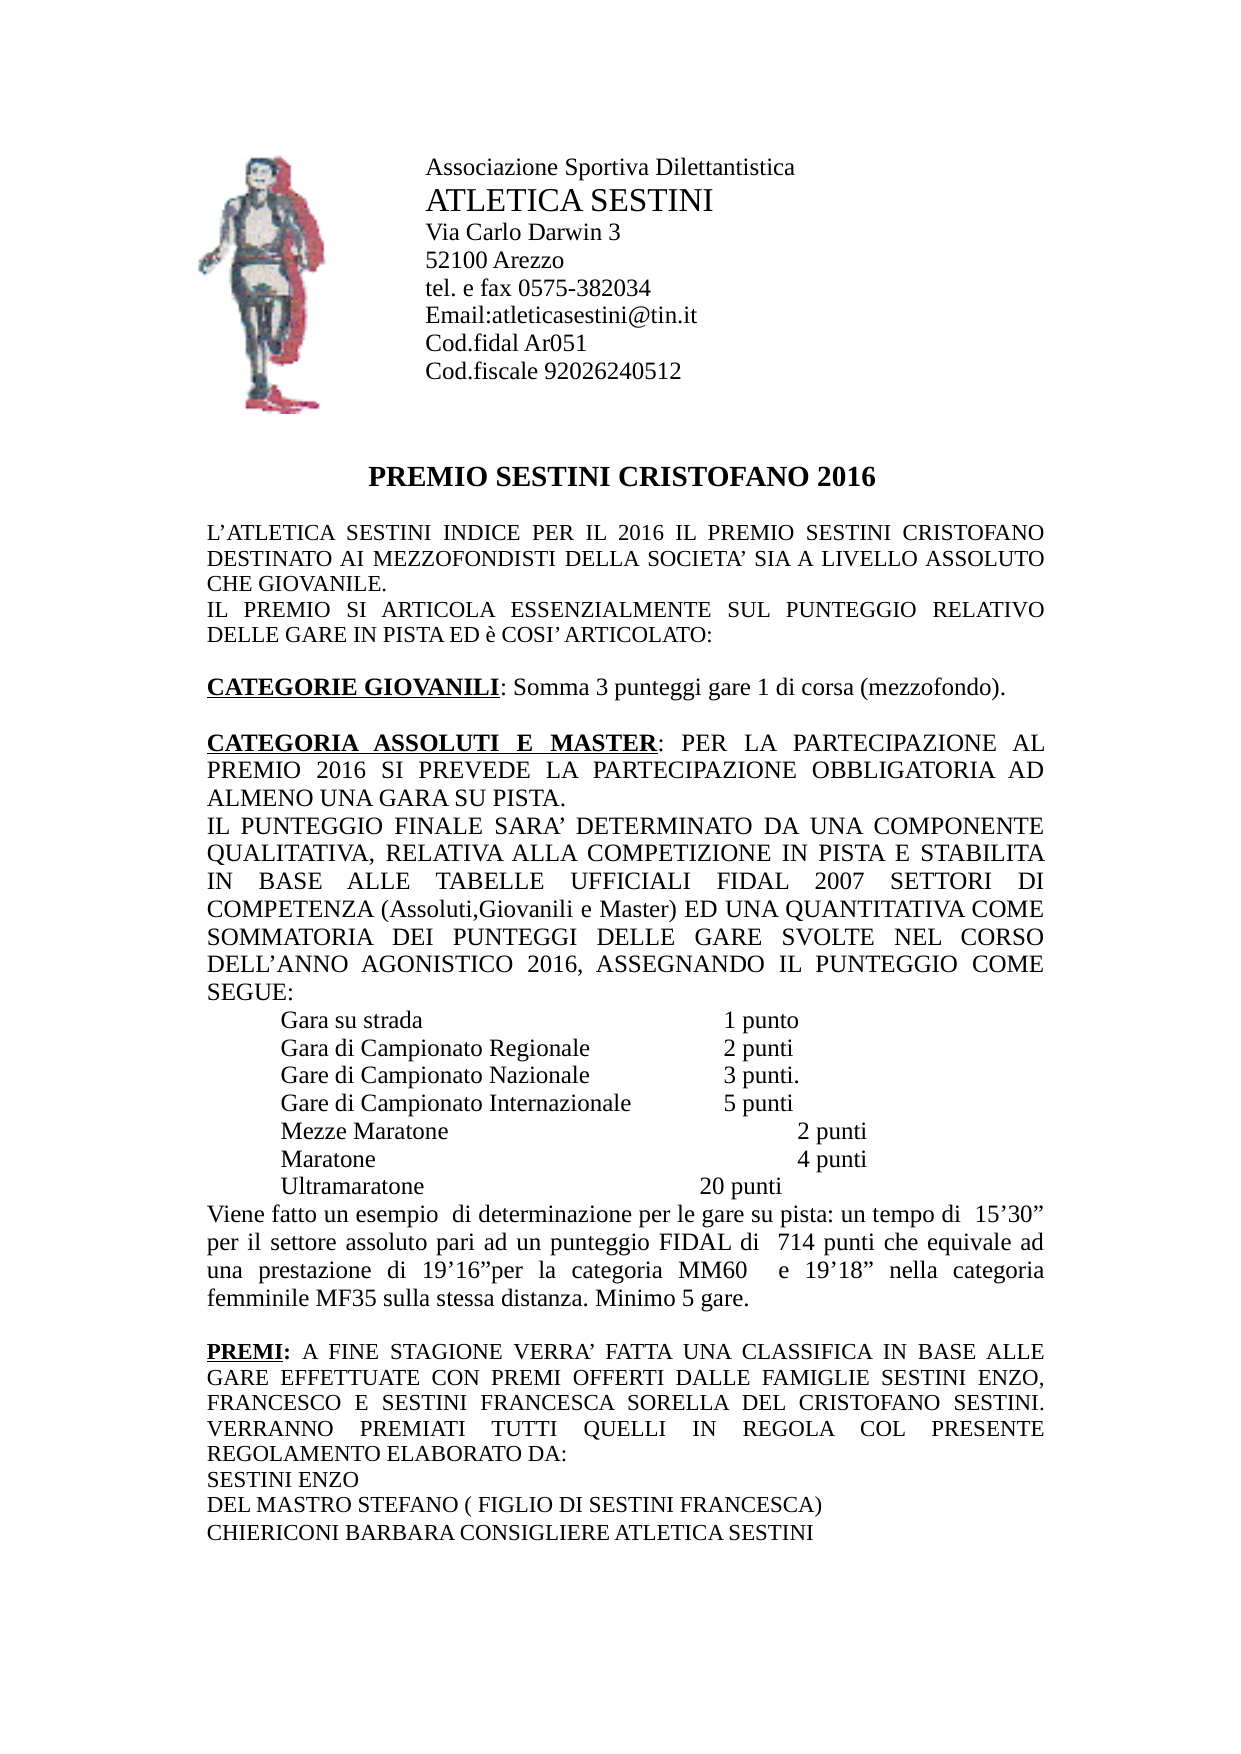

Associazione Sportiva Dilettantistica
ATLETICA SESTINI
Via Carlo Darwin 3
52100 Arezzo
tel. e fax 0575-382034
Email:atleticasestini@tin.it
Cod.fidal Ar051
Cod.fiscale 92026240512
PREMIO SESTINI CRISTOFANO 2016
L’ATLETICA SESTINI INDICE PER IL 2016 IL PREMIO SESTINI CRISTOFANO DESTINATO AI MEZZOFONDISTI DELLA SOCIETA’ SIA A LIVELLO ASSOLUTO CHE GIOVANILE.
IL PREMIO SI ARTICOLA ESSENZIALMENTE SUL PUNTEGGIO RELATIVO DELLE GARE IN PISTA ED è COSI’ ARTICOLATO:
CATEGORIE GIOVANILI: Somma 3 punteggi gare 1 di corsa (mezzofondo).
CATEGORIA ASSOLUTI E MASTER: PER LA PARTECIPAZIONE AL PREMIO 2016 SI PREVEDE LA PARTECIPAZIONE OBBLIGATORIA AD ALMENO UNA GARA SU PISTA.
IL PUNTEGGIO FINALE SARA’ DETERMINATO DA UNA COMPONENTE QUALITATIVA, RELATIVA ALLA COMPETIZIONE IN PISTA E STABILITA IN BASE ALLE TABELLE UFFICIALI FIDAL 2007 SETTORI DI COMPETENZA (Assoluti,Giovanili e Master) ED UNA QUANTITATIVA COME SOMMATORIA DEI PUNTEGGI DELLE GARE SVOLTE NEL CORSO DELL’ANNO AGONISTICO 2016, ASSEGNANDO IL PUNTEGGIO COME SEGUE:
	Gara su strada					1 punto
	Gara di Campionato Regionale		2 punti
	Gare di Campionato Nazionale		3 punti.
	Gare di Campionato Internazionale		5 punti
	Mezze Maratone					2 punti
	Maratone						4 punti
	Ultramaratone				 20 punti
Viene fatto un esempio di determinazione per le gare su pista: un tempo di 15’30” per il settore assoluto pari ad un punteggio FIDAL di 714 punti che equivale ad una prestazione di 19’16”per la categoria MM60 e 19’18” nella categoria femminile MF35 sulla stessa distanza. Minimo 5 gare.
PREMI: A FINE STAGIONE VERRA’ FATTA UNA CLASSIFICA IN BASE ALLE GARE EFFETTUATE CON PREMI OFFERTI DALLE FAMIGLIE SESTINI ENZO, FRANCESCO E SESTINI FRANCESCA SORELLA DEL CRISTOFANO SESTINI. VERRANNO PREMIATI TUTTI QUELLI IN REGOLA COL PRESENTE REGOLAMENTO ELABORATO DA:
SESTINI ENZO
DEL MASTRO STEFANO ( FIGLIO DI SESTINI FRANCESCA)
CHIERICONI BARBARA CONSIGLIERE ATLETICA SESTINI